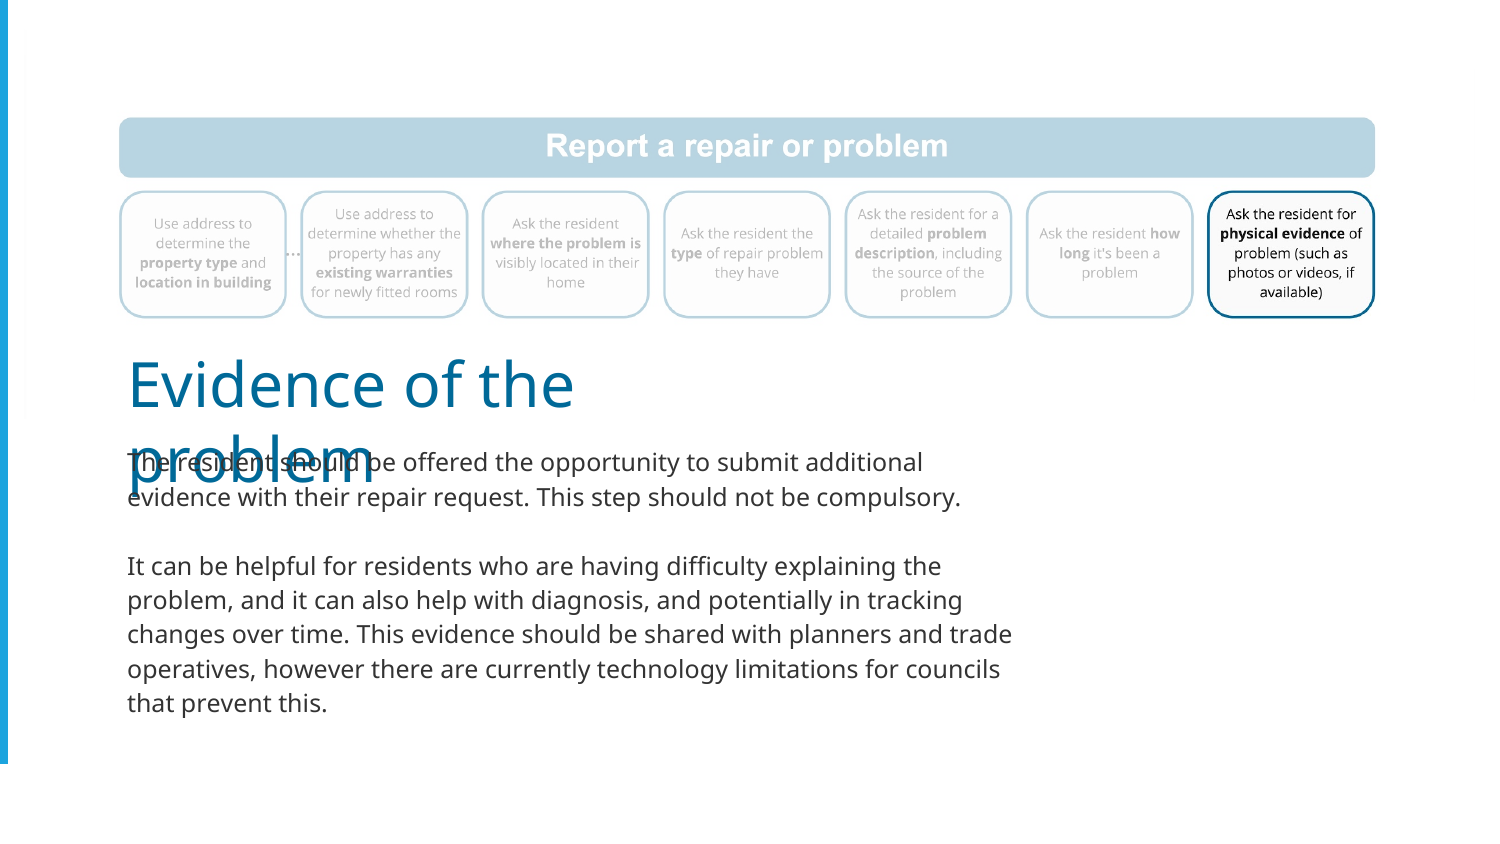

Evidence of the problem
The resident should be offered the opportunity to submit additional evidence with their repair request. This step should not be compulsory.
It can be helpful for residents who are having difficulty explaining the problem, and it can also help with diagnosis, and potentially in tracking changes over time. This evidence should be shared with planners and trade operatives, however there are currently technology limitations for councils that prevent this.